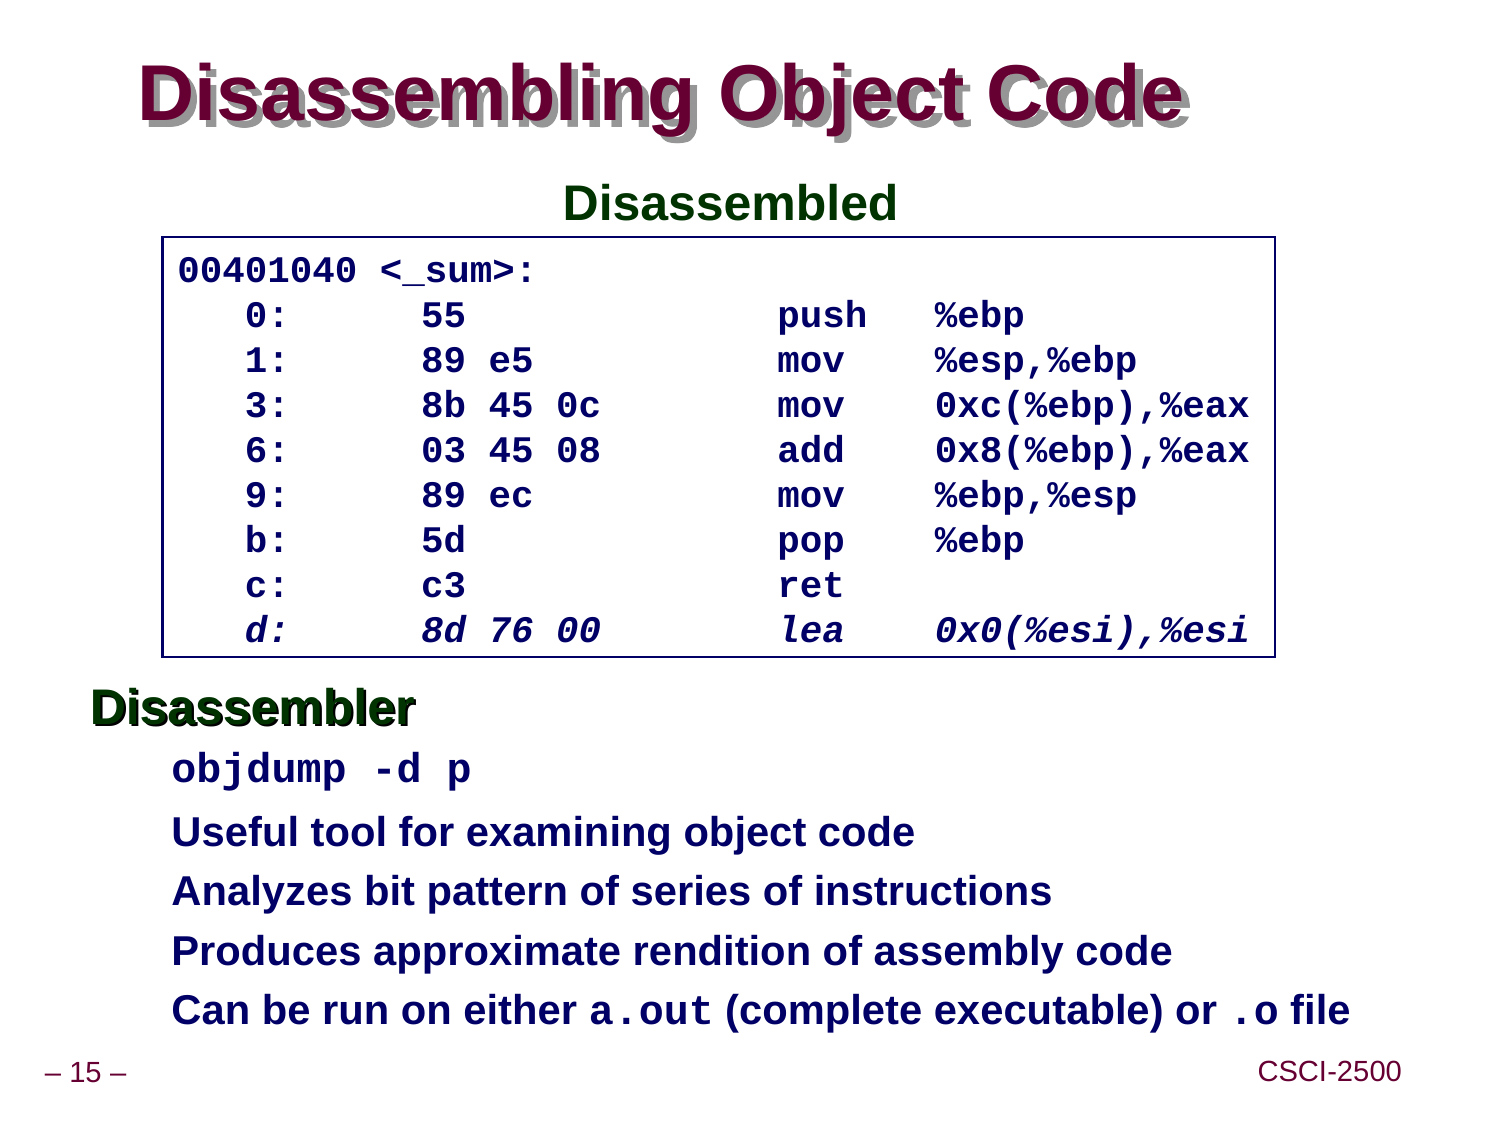

# Disassembling Object Code
Disassembled
00401040 <_sum>:
 0:	55 	push %ebp
 1:	89 e5 	mov %esp,%ebp
 3:	8b 45 0c 	mov 0xc(%ebp),%eax
 6:	03 45 08 	add 0x8(%ebp),%eax
 9:	89 ec 	mov %ebp,%esp
 b:	5d 	pop %ebp
 c:	c3 	ret
 d:	8d 76 00 	lea 0x0(%esi),%esi
Disassembler
objdump -d p
Useful tool for examining object code
Analyzes bit pattern of series of instructions
Produces approximate rendition of assembly code
Can be run on either a.out (complete executable) or .o file